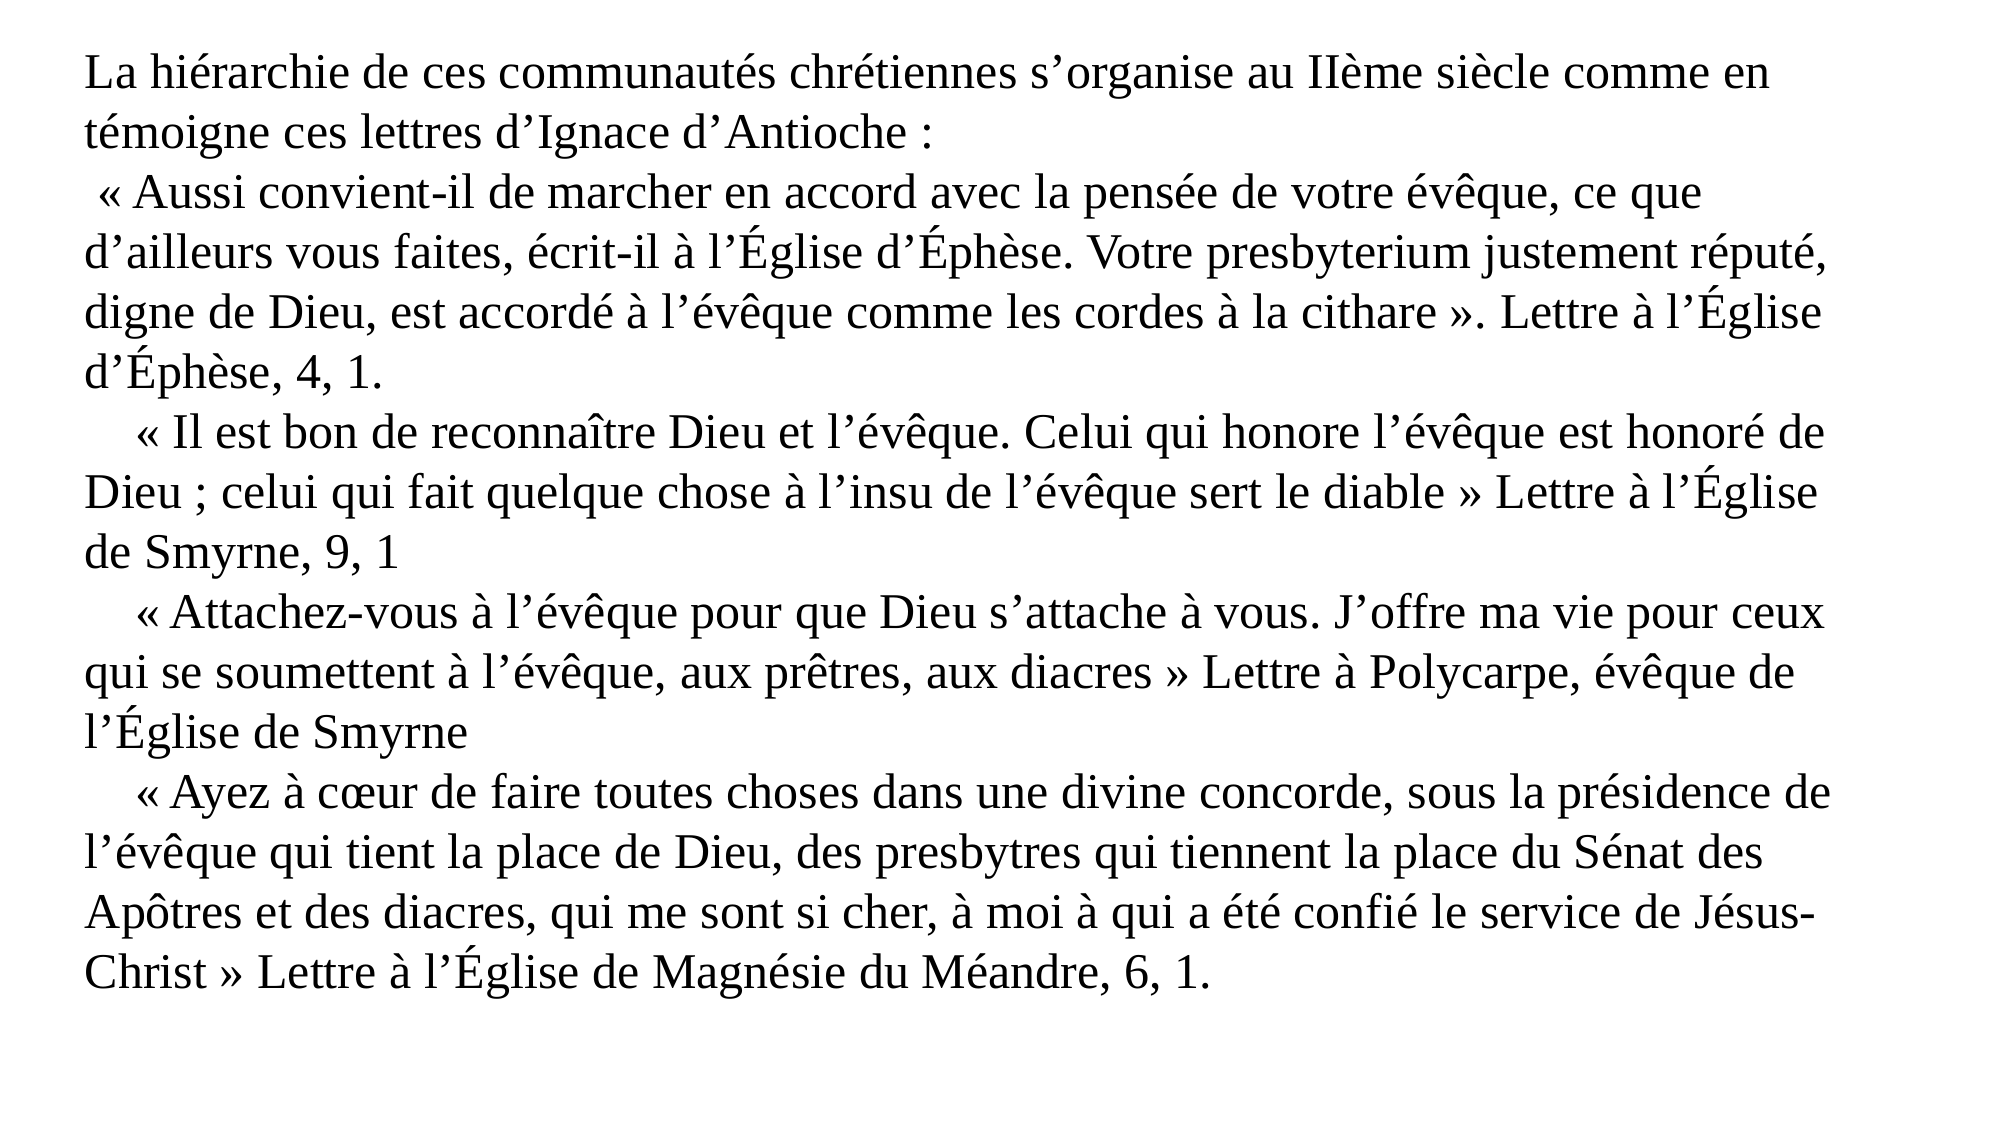

La hiérarchie de ces communautés chrétiennes s’organise au IIème siècle comme en témoigne ces lettres d’Ignace d’Antioche :
 « Aussi convient-il de marcher en accord avec la pensée de votre évêque, ce que d’ailleurs vous faites, écrit-il à l’Église d’Éphèse. Votre presbyterium justement réputé, digne de Dieu, est accordé à l’évêque comme les cordes à la cithare ». Lettre à l’Église d’Éphèse, 4, 1.
 « Il est bon de reconnaître Dieu et l’évêque. Celui qui honore l’évêque est honoré de Dieu ; celui qui fait quelque chose à l’insu de l’évêque sert le diable » Lettre à l’Église de Smyrne, 9, 1
 « Attachez-vous à l’évêque pour que Dieu s’attache à vous. J’offre ma vie pour ceux qui se soumettent à l’évêque, aux prêtres, aux diacres » Lettre à Polycarpe, évêque de l’Église de Smyrne
 « Ayez à cœur de faire toutes choses dans une divine concorde, sous la présidence de l’évêque qui tient la place de Dieu, des presbytres qui tiennent la place du Sénat des Apôtres et des diacres, qui me sont si cher, à moi à qui a été confié le service de Jésus-Christ » Lettre à l’Église de Magnésie du Méandre, 6, 1.